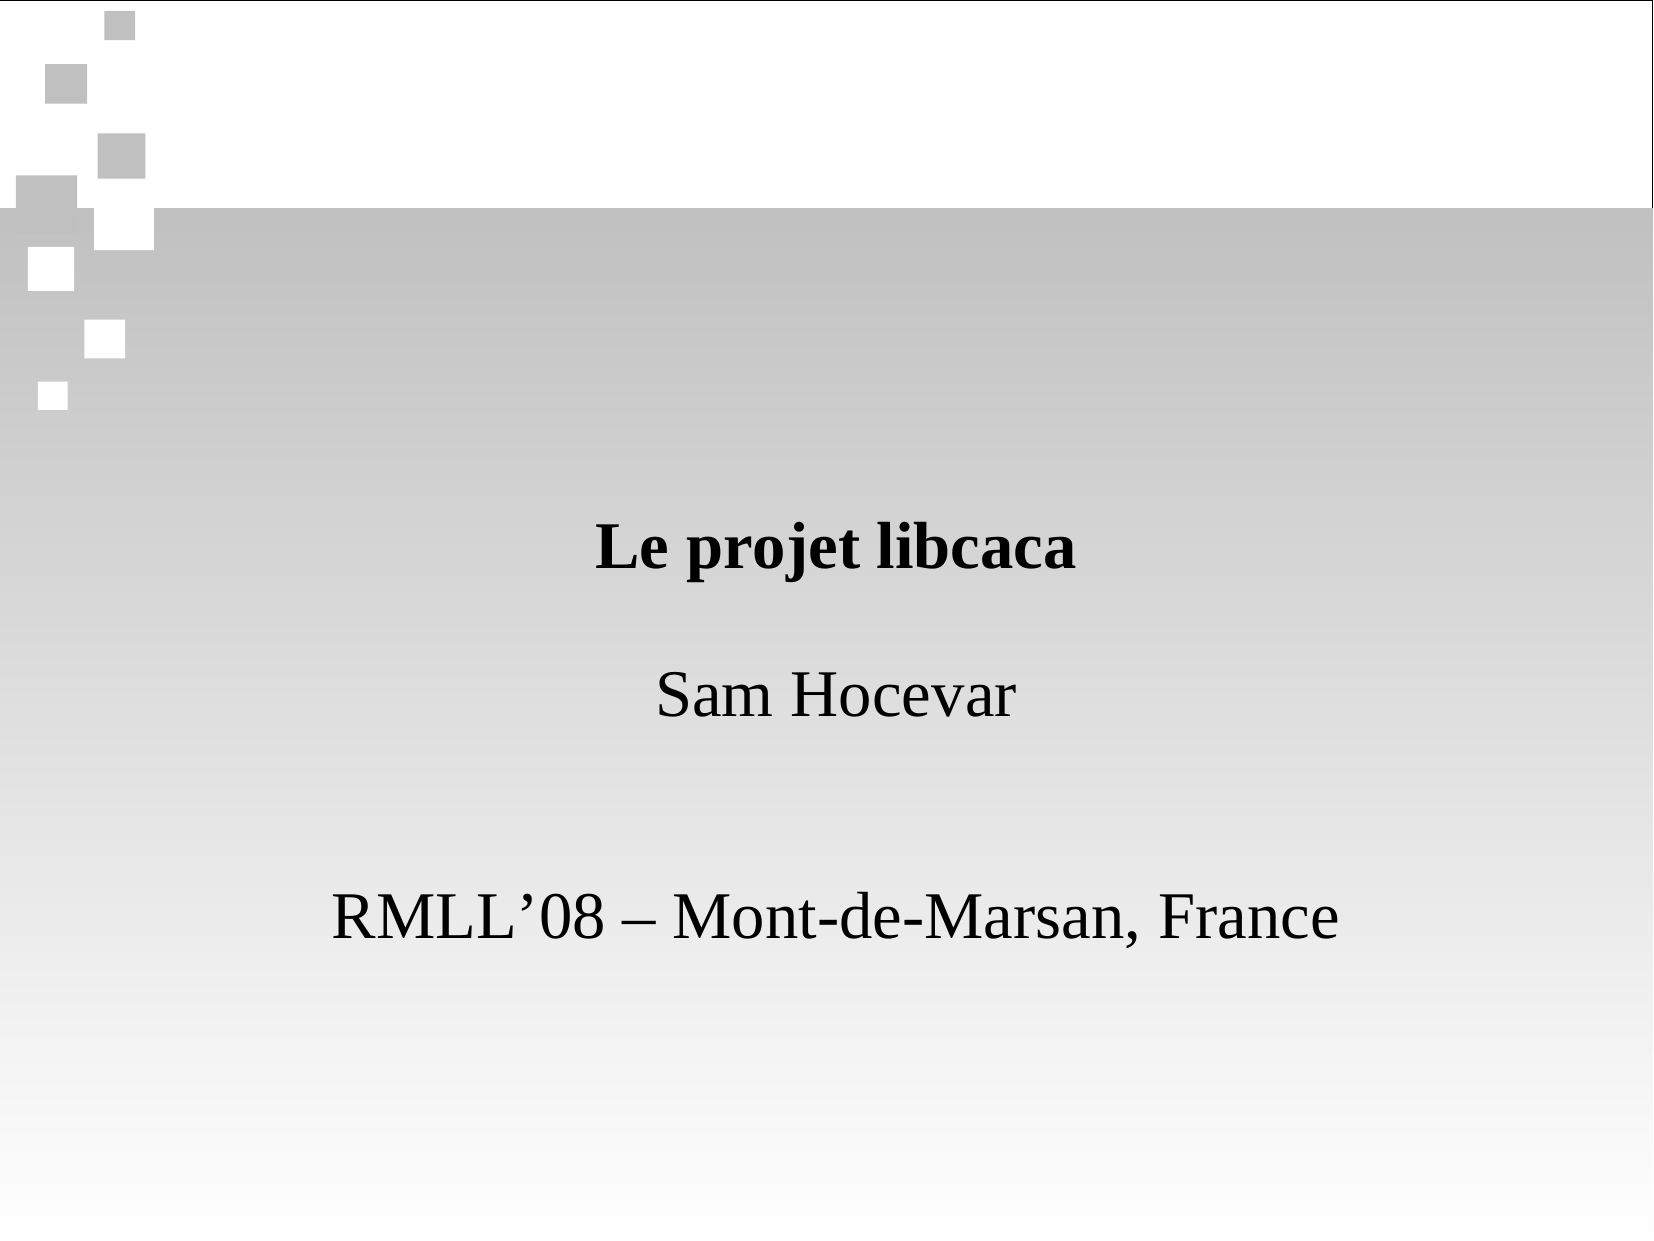

#
Le projet libcaca
Sam Hocevar
RMLL’08 – Mont-de-Marsan, France